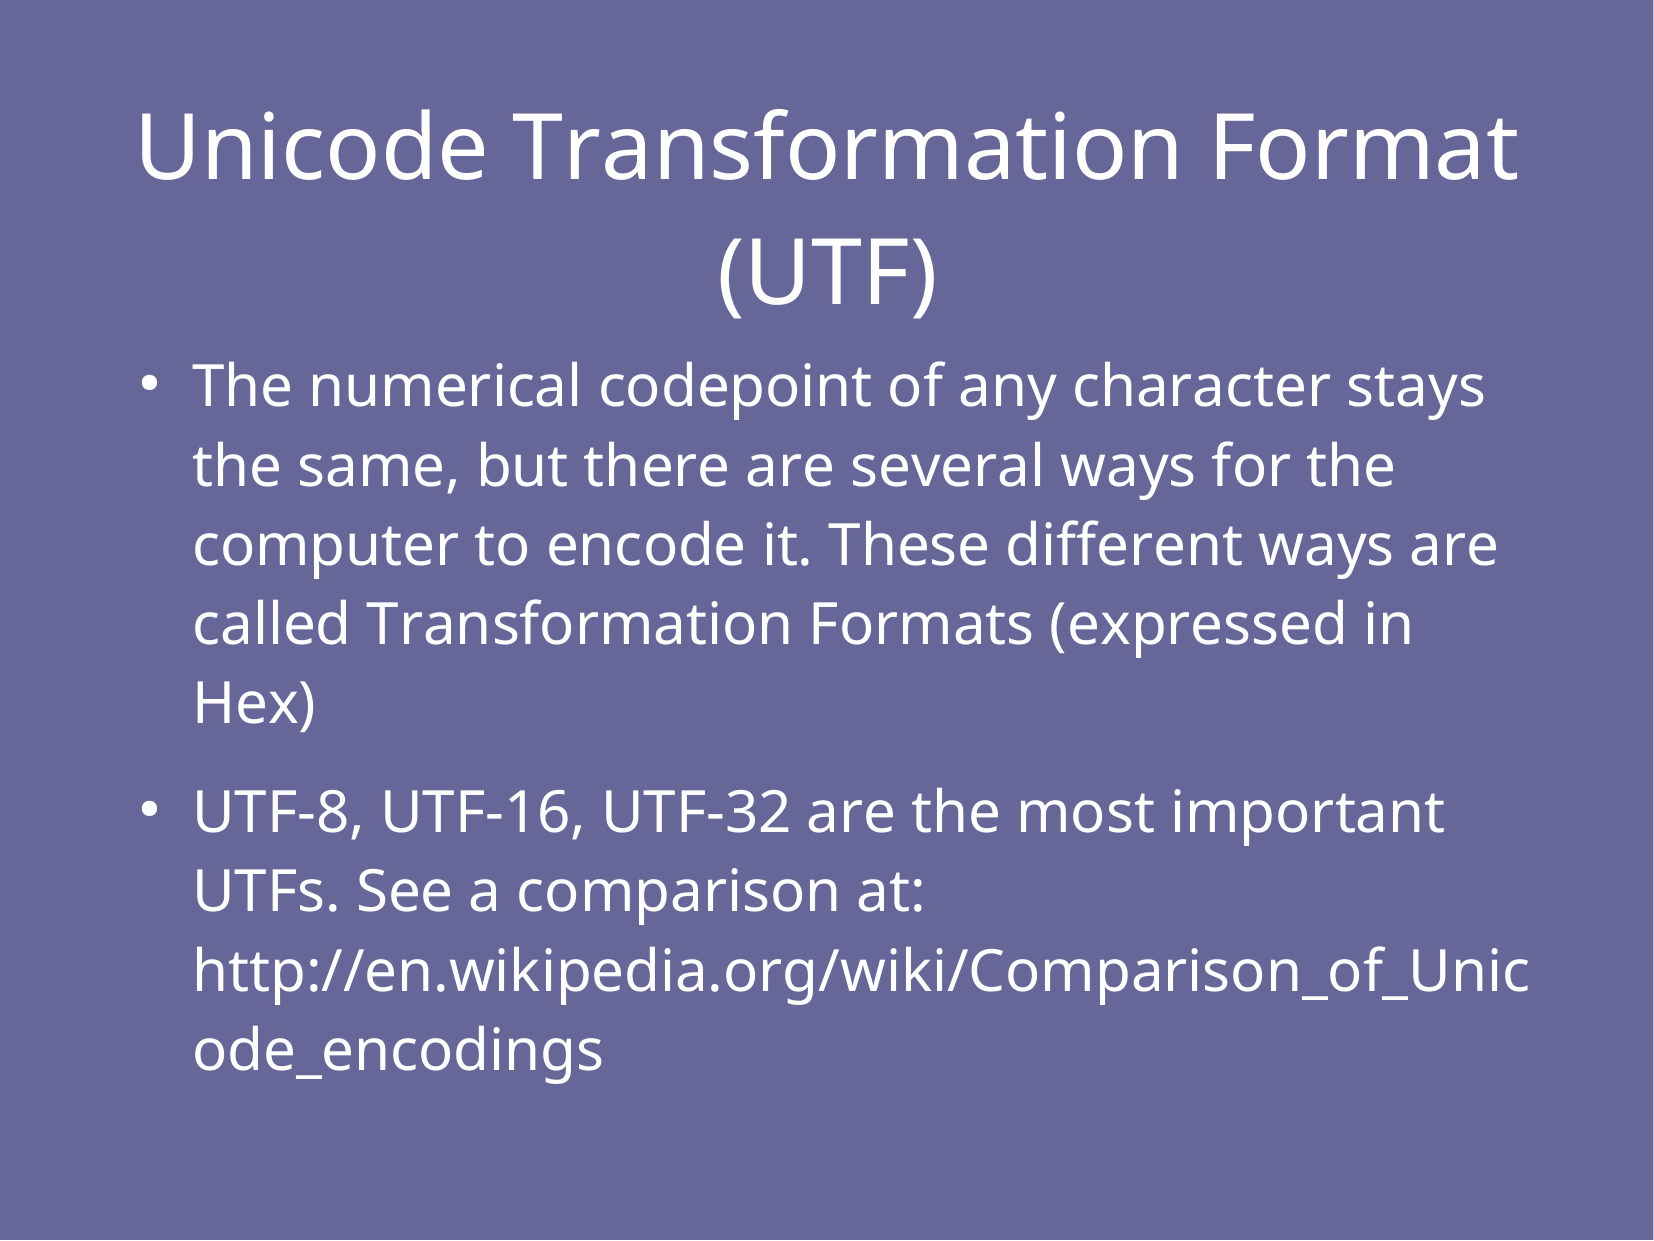

# Unicode Transformation Format (UTF)
The numerical codepoint of any character stays the same, but there are several ways for the computer to encode it. These different ways are called Transformation Formats (expressed in Hex)
UTF-8, UTF-16, UTF-32 are the most important UTFs. See a comparison at: http://en.wikipedia.org/wiki/Comparison_of_Unicode_encodings